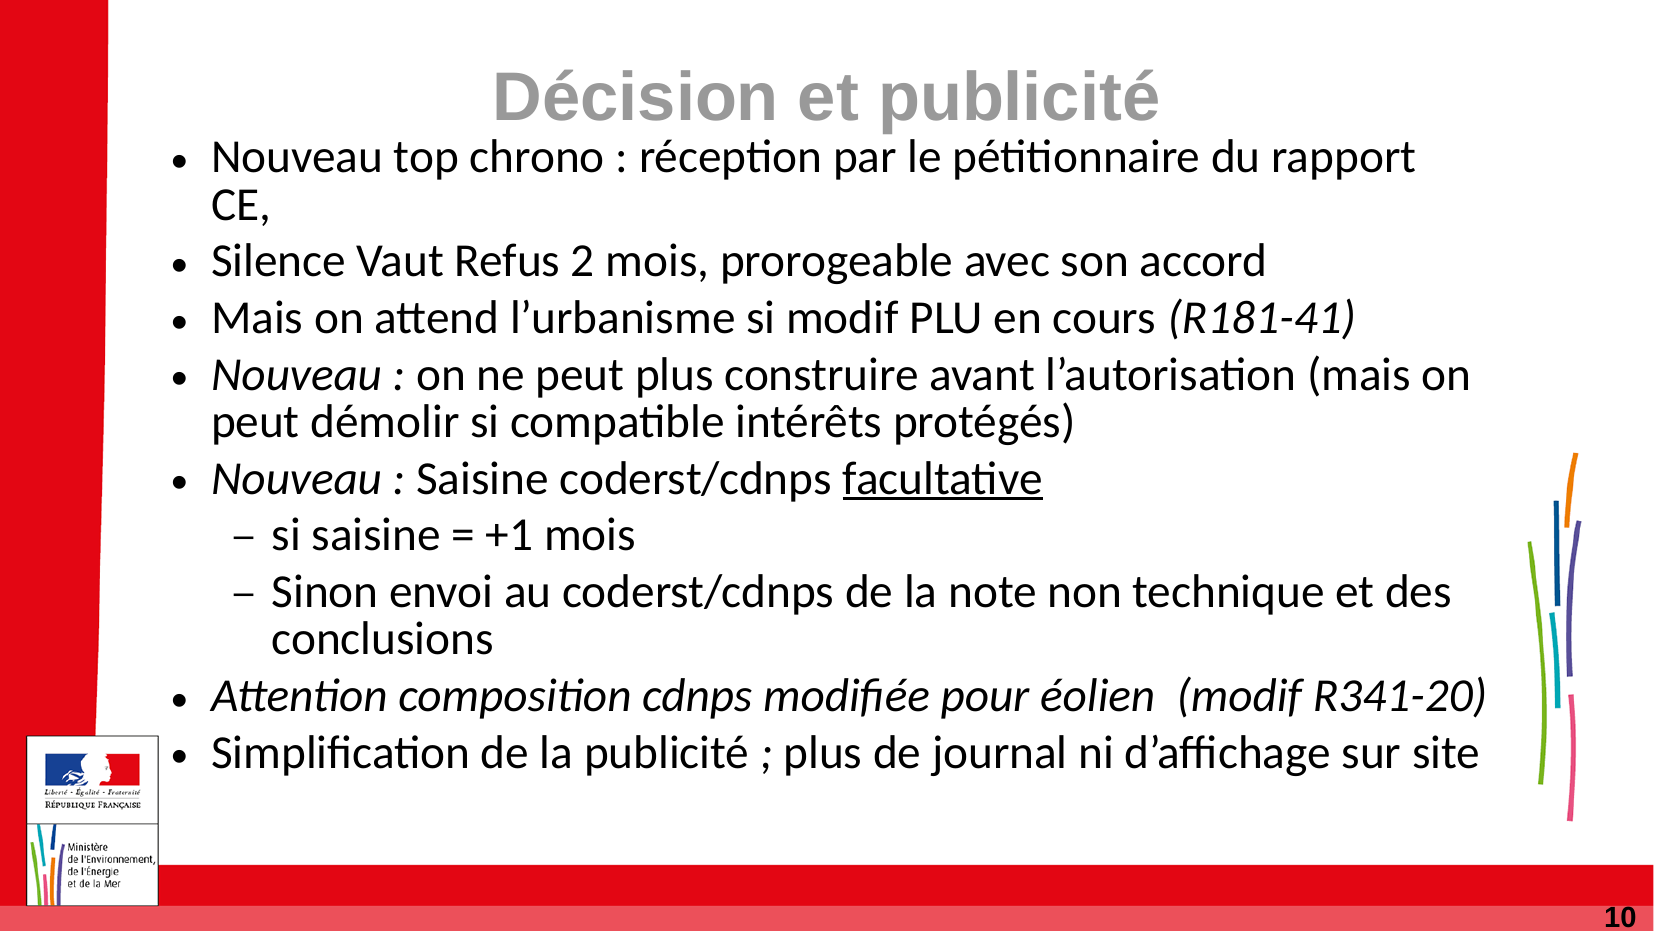

# Décision et publicité
Nouveau top chrono : réception par le pétitionnaire du rapport CE,
Silence Vaut Refus 2 mois, prorogeable avec son accord
Mais on attend l’urbanisme si modif PLU en cours (R181-41)
Nouveau : on ne peut plus construire avant l’autorisation (mais on peut démolir si compatible intérêts protégés)
Nouveau : Saisine coderst/cdnps facultative
si saisine = +1 mois
Sinon envoi au coderst/cdnps de la note non technique et des conclusions
Attention composition cdnps modifiée pour éolien (modif R341-20)
Simplification de la publicité ; plus de journal ni d’affichage sur site
10